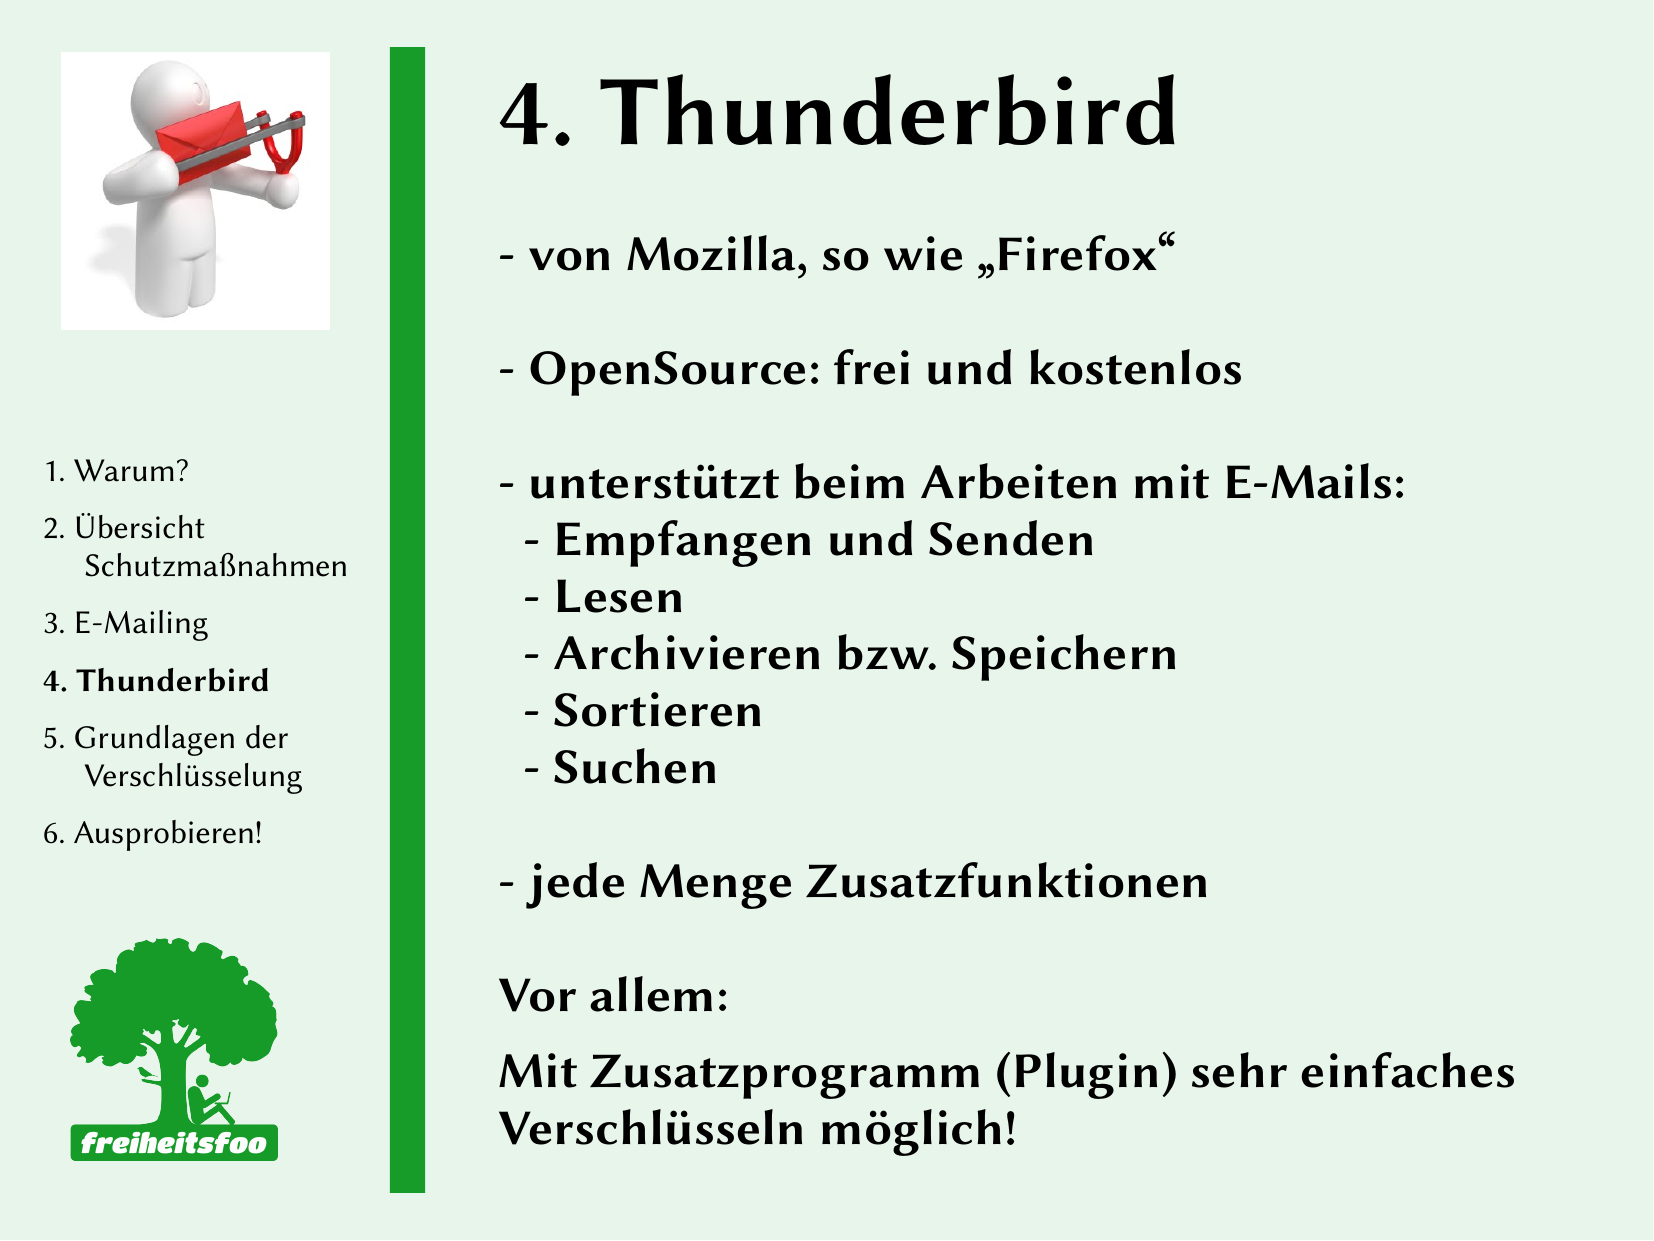

4. Thunderbird
- von Mozilla, so wie „Firefox“
- OpenSource: frei und kostenlos
- unterstützt beim Arbeiten mit E-Mails:
 - Empfangen und Senden
 - Lesen
 - Archivieren bzw. Speichern
 - Sortieren
 - Suchen
- jede Menge Zusatzfunktionen
Vor allem:
Mit Zusatzprogramm (Plugin) sehr einfaches
Verschlüsseln möglich!
1. Warum?
2. Übersicht
 Schutzmaßnahmen
3. E-Mailing
4. Thunderbird
5. Grundlagen der
 Verschlüsselung
6. Ausprobieren!